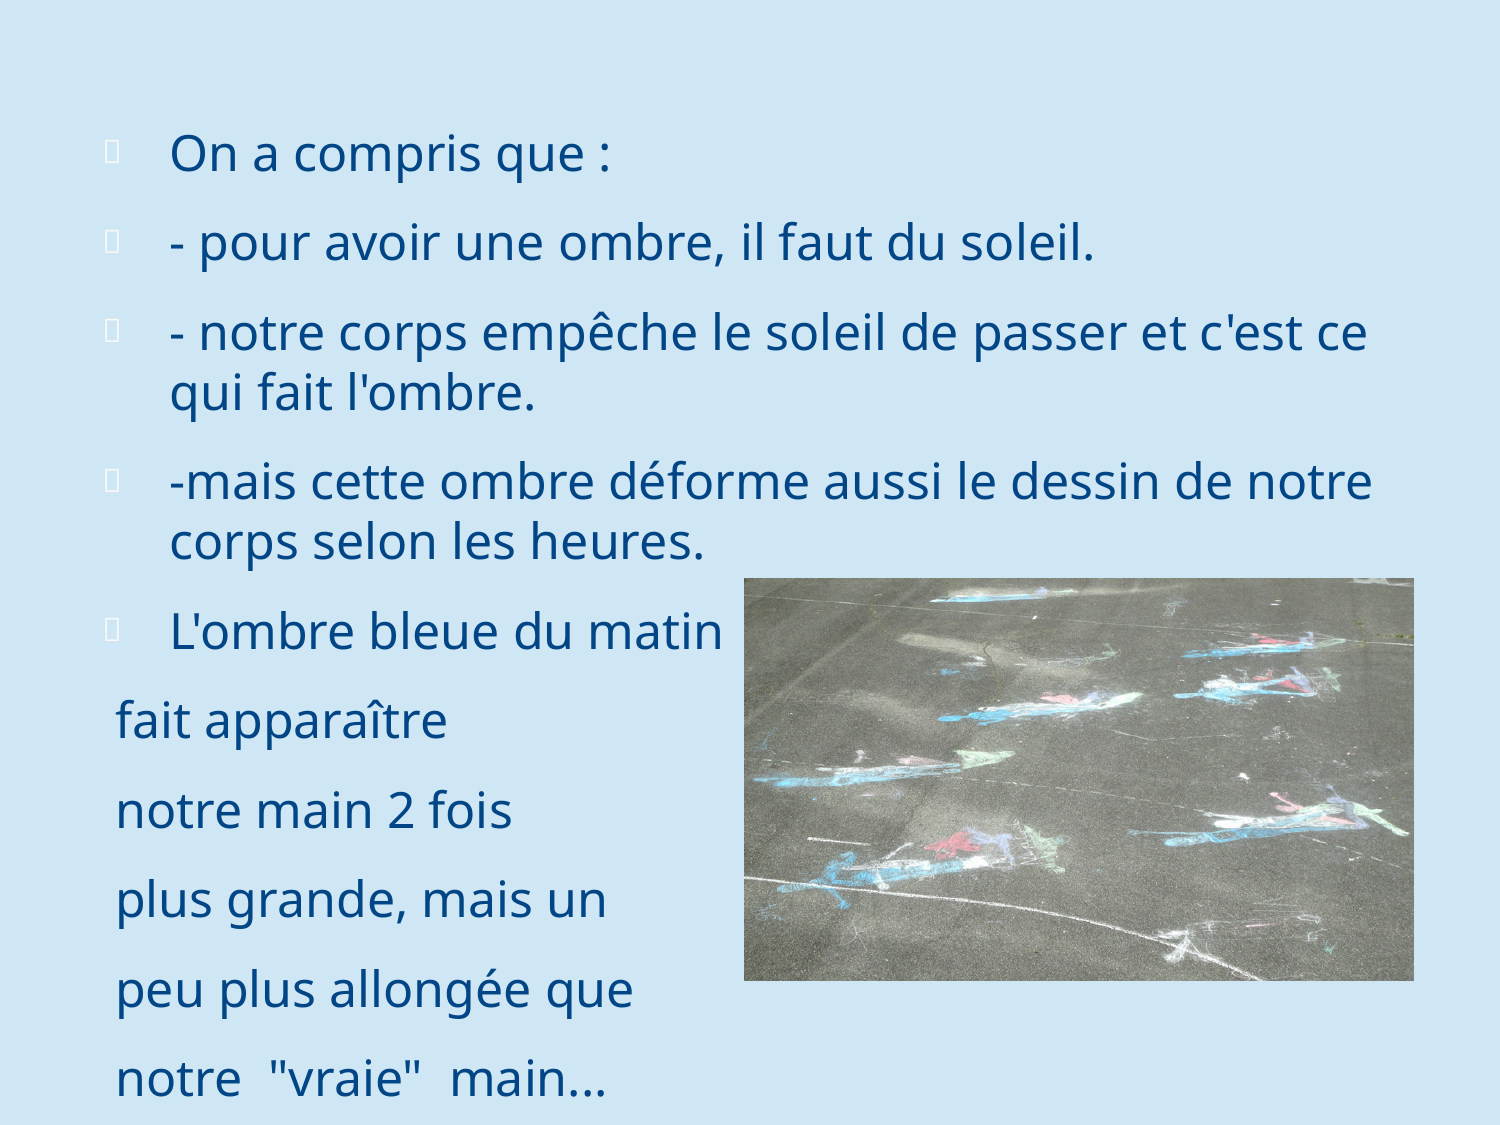

#
On a compris que :
- pour avoir une ombre, il faut du soleil.
- notre corps empêche le soleil de passer et c'est ce qui fait l'ombre.
-mais cette ombre déforme aussi le dessin de notre corps selon les heures.
L'ombre bleue du matin
 fait apparaître
 notre main 2 fois
 plus grande, mais un
 peu plus allongée que
 notre  "vraie"  main...